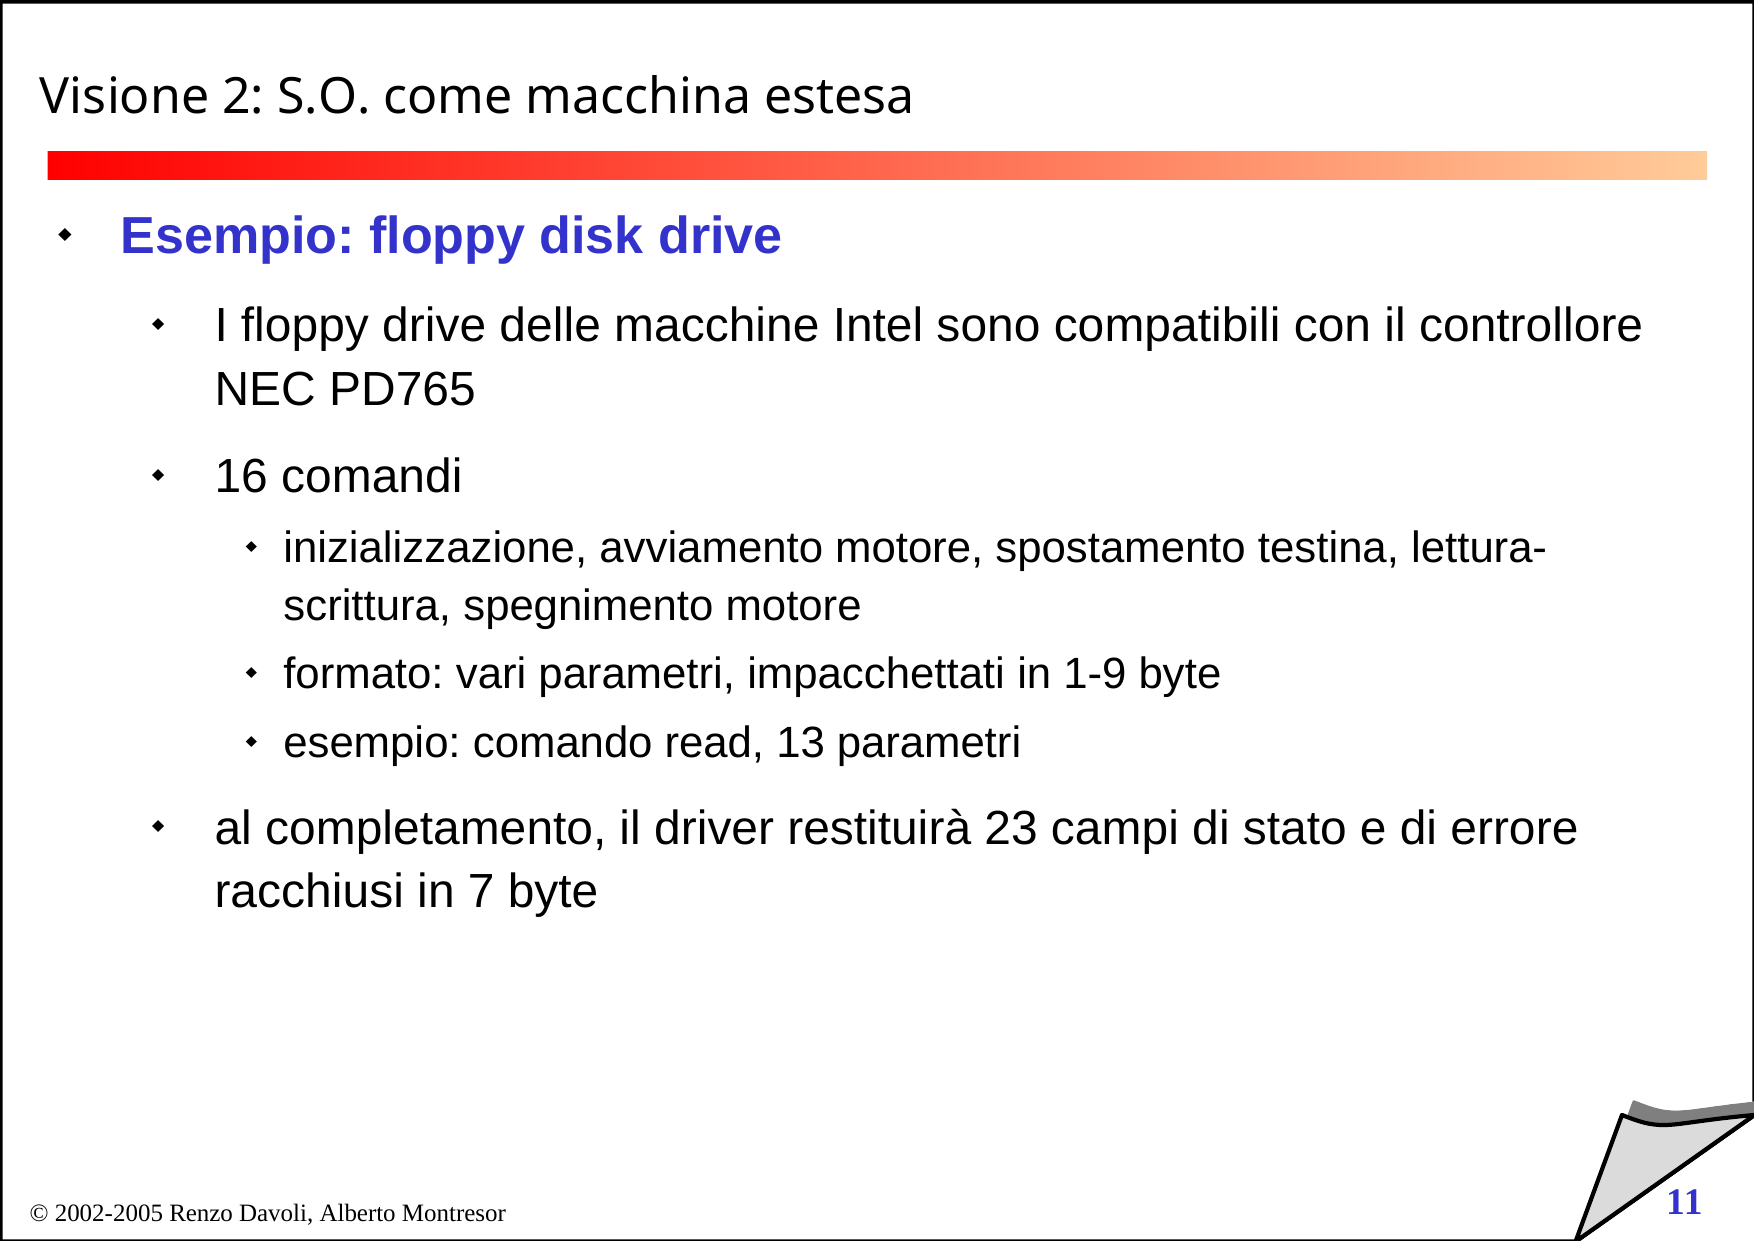

# Visione 2: S.O. come macchina estesa
Esempio: floppy disk drive
I floppy drive delle macchine Intel sono compatibili con il controllore NEC PD765
16 comandi
inizializzazione, avviamento motore, spostamento testina, lettura-scrittura, spegnimento motore
formato: vari parametri, impacchettati in 1-9 byte
esempio: comando read, 13 parametri
al completamento, il driver restituirà 23 campi di stato e di errore racchiusi in 7 byte